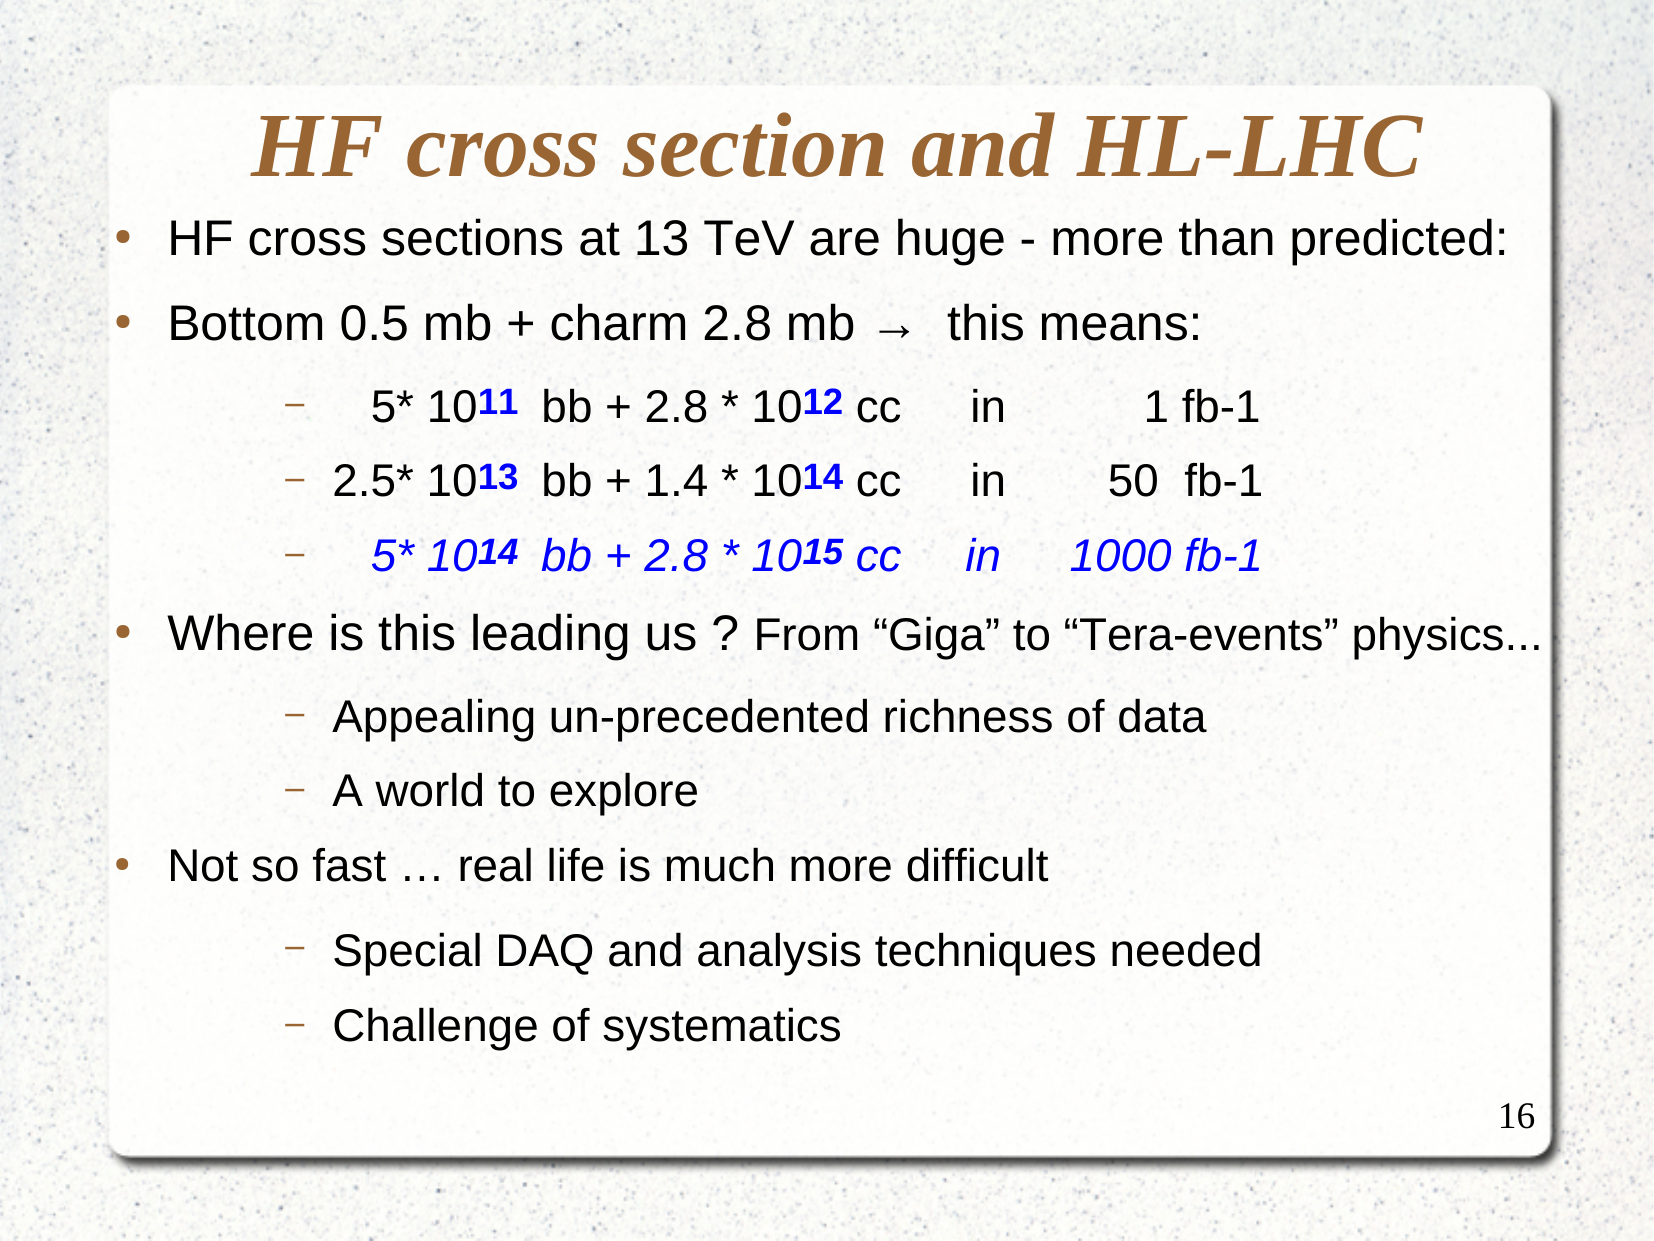

# HF cross section and HL-LHC
HF cross sections at 13 TeV are huge - more than predicted:
Bottom 0.5 mb + charm 2.8 mb → this means:
 5* 1011 bb + 2.8 * 1012 cc 	in 	 1 fb-1
2.5* 1013 bb + 1.4 * 1014 cc 	in 50 fb-1
 5* 1014 bb + 2.8 * 1015 cc in 	 1000 fb-1
Where is this leading us ? From “Giga” to “Tera-events” physics...
Appealing un-precedented richness of data
A world to explore
Not so fast … real life is much more difficult
Special DAQ and analysis techniques needed
Challenge of systematics
16